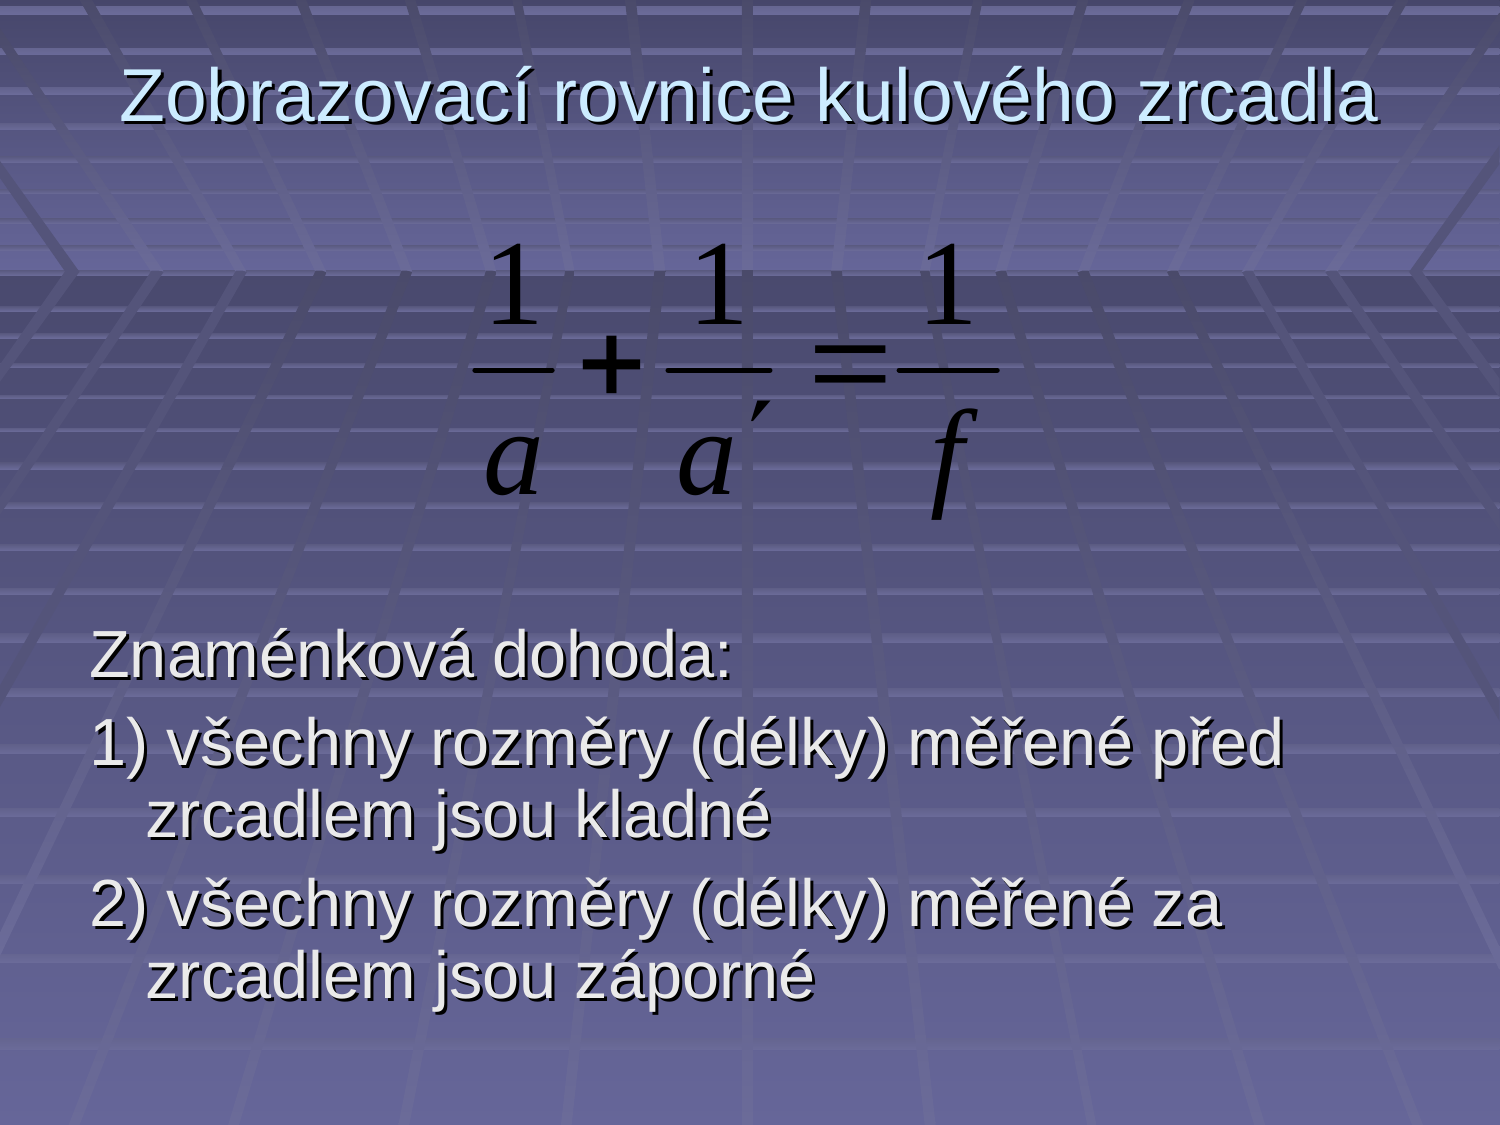

# Zobrazovací rovnice kulového zrcadla
Znaménková dohoda:
1) všechny rozměry (délky) měřené před zrcadlem jsou kladné
2) všechny rozměry (délky) měřené za zrcadlem jsou záporné